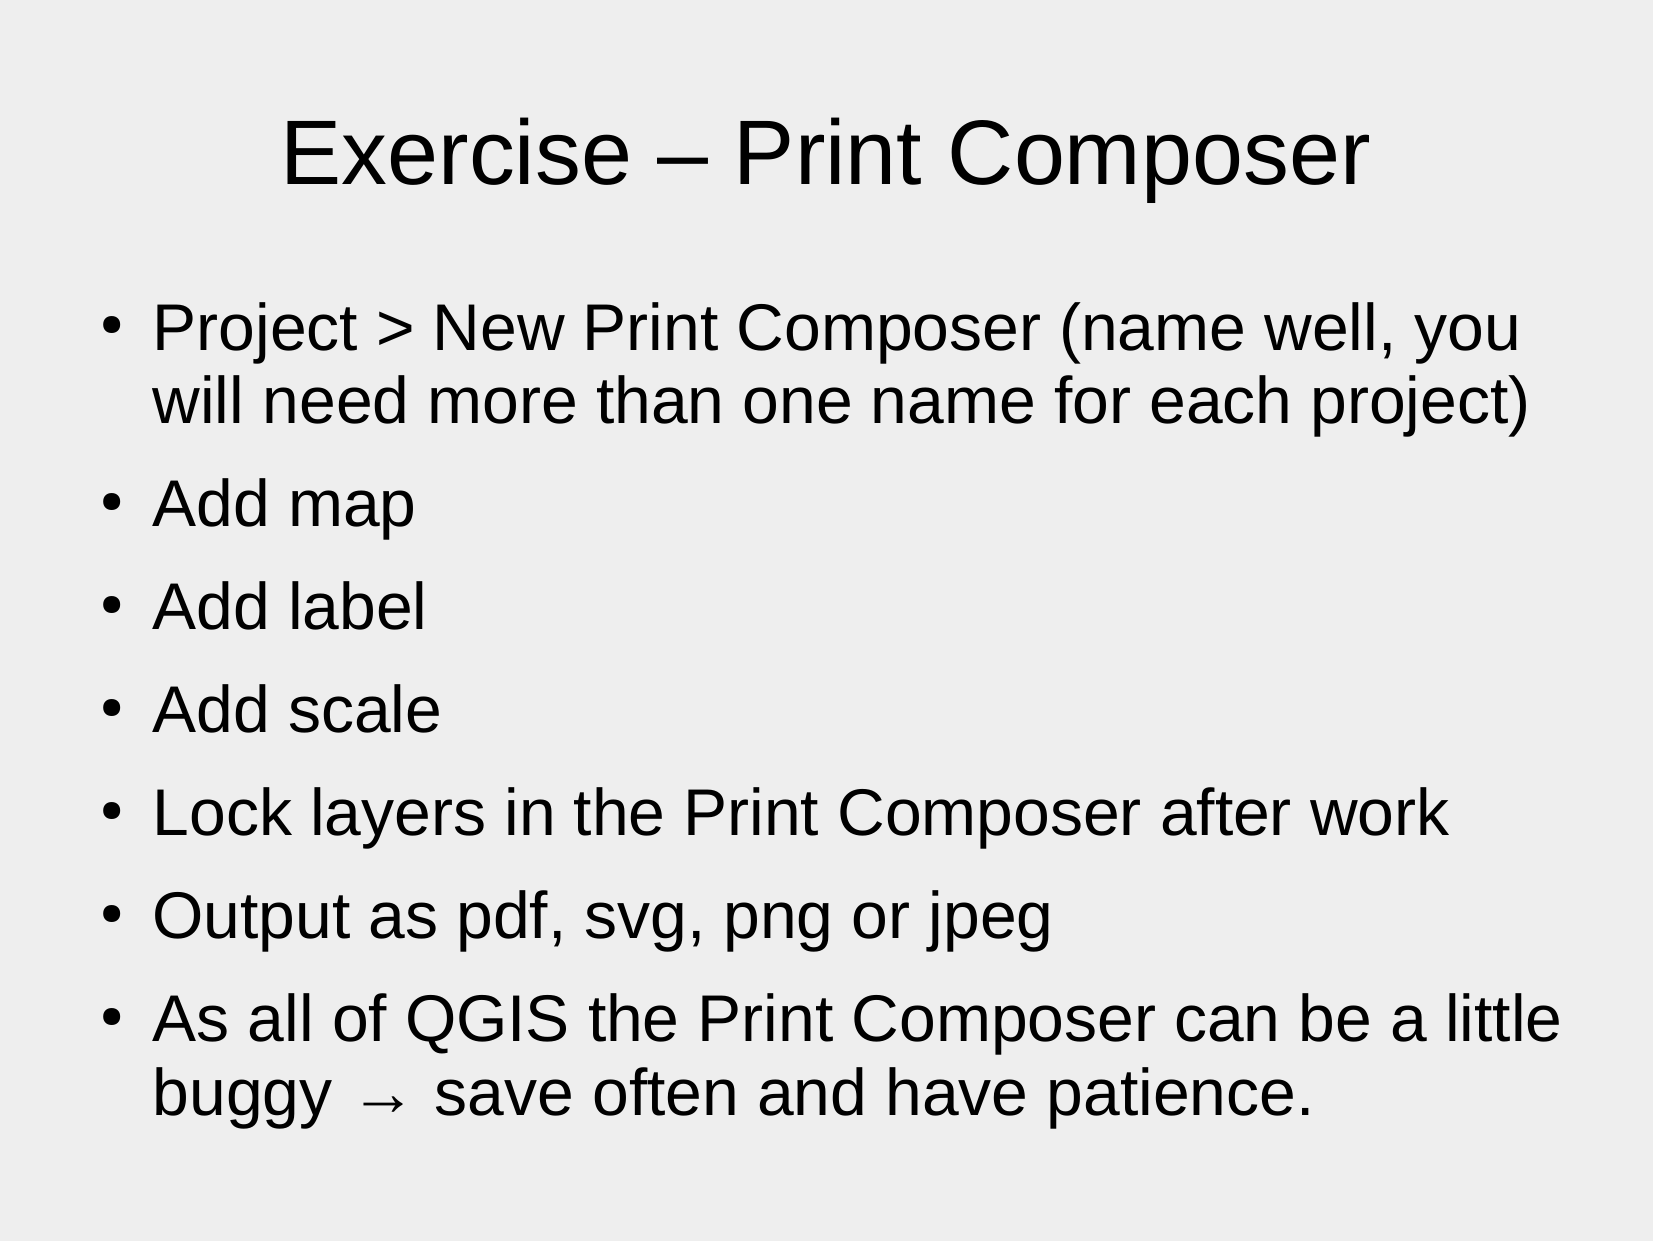

# Exercise – Print Composer
Project > New Print Composer (name well, you will need more than one name for each project)
Add map
Add label
Add scale
Lock layers in the Print Composer after work
Output as pdf, svg, png or jpeg
As all of QGIS the Print Composer can be a little buggy → save often and have patience.